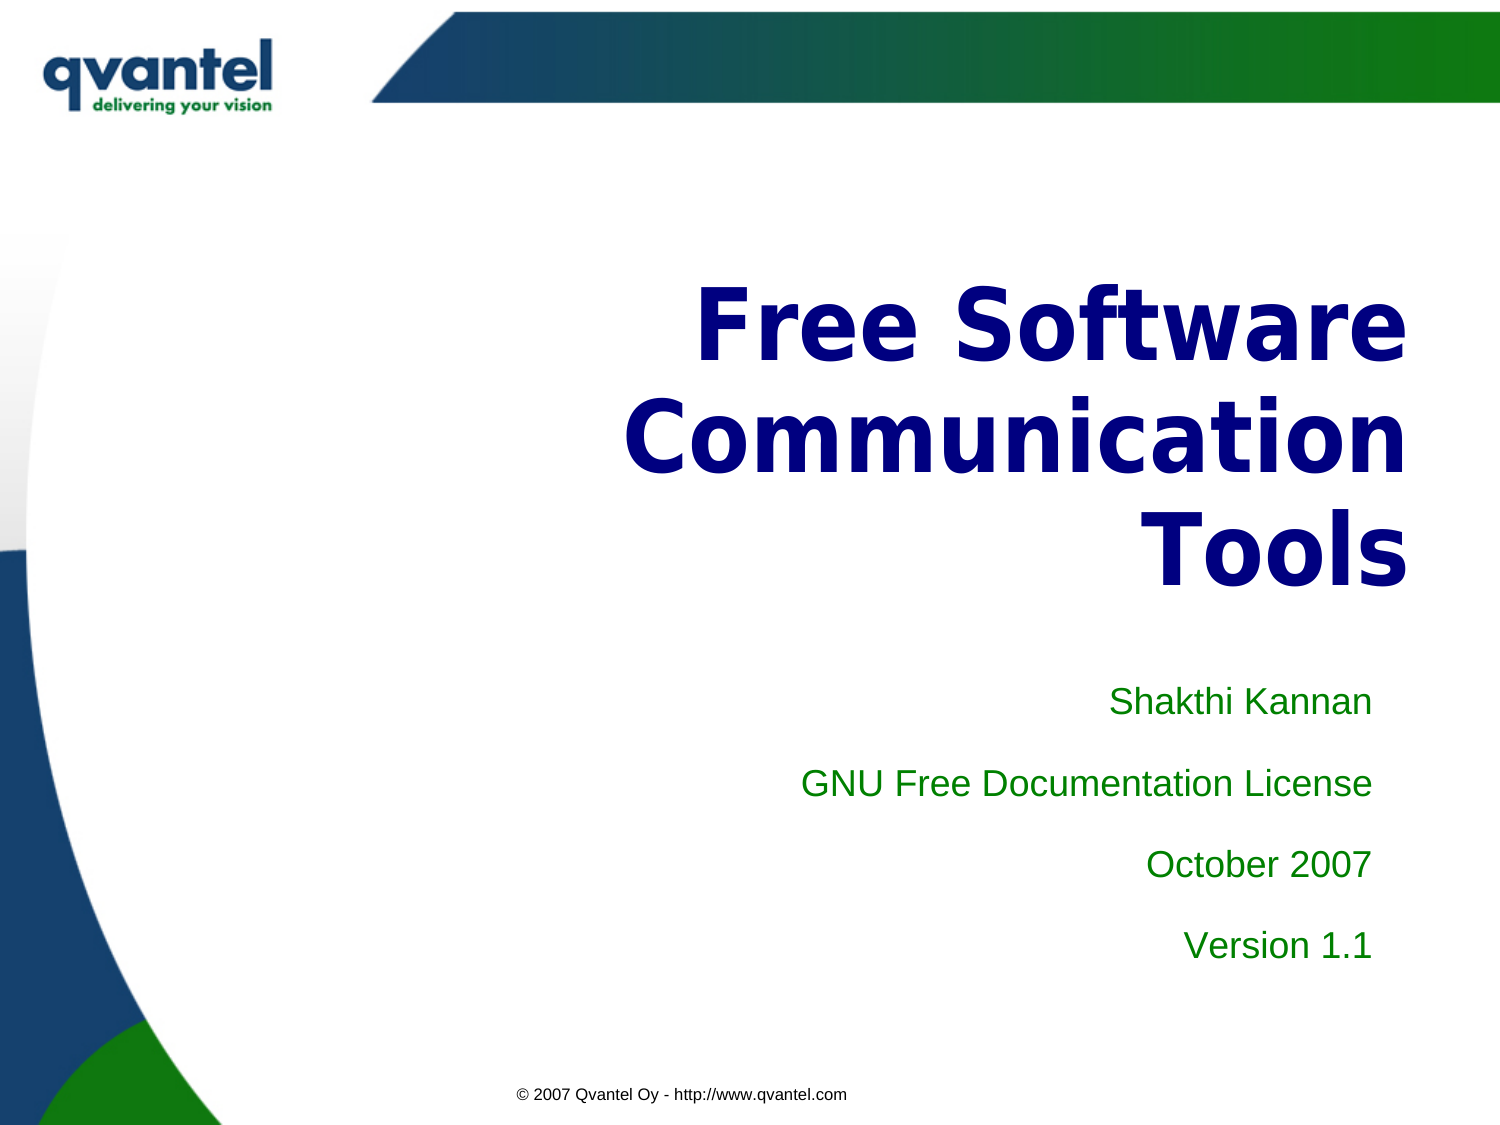

Free Software
	Communication
Tools
Shakthi Kannan
GNU Free Documentation License
October 2007
Version 1.1
© 2007 Qvantel Oy - http://www.qvantel.com